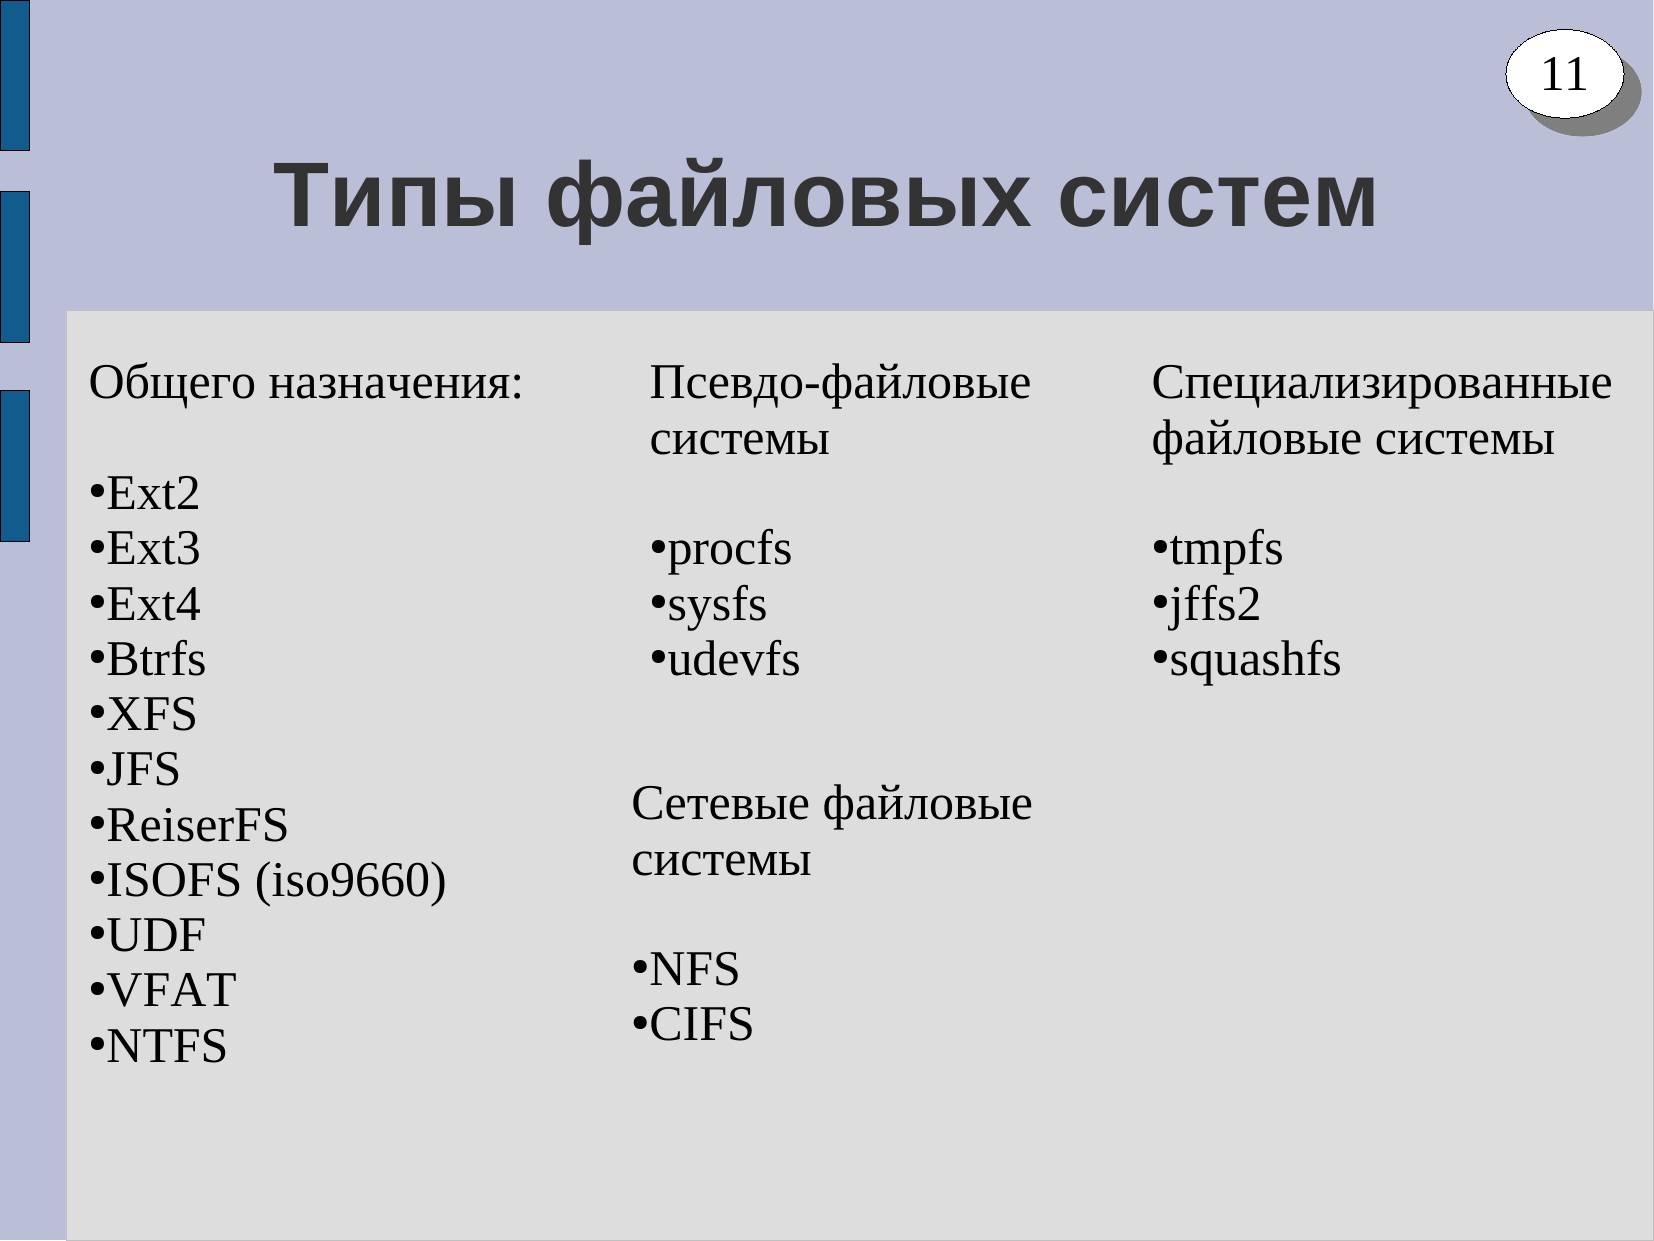

11
# Типы файловых систем
Общего назначения:
Ext2
Ext3
Ext4
Btrfs
XFS
JFS
ReiserFS
ISOFS (iso9660)
UDF
VFAT
NTFS
Псевдо-файловые
системы
procfs
sysfs
udevfs
Специализированные
файловые системы
tmpfs
jffs2
squashfs
Сетевые файловые
системы
NFS
CIFS